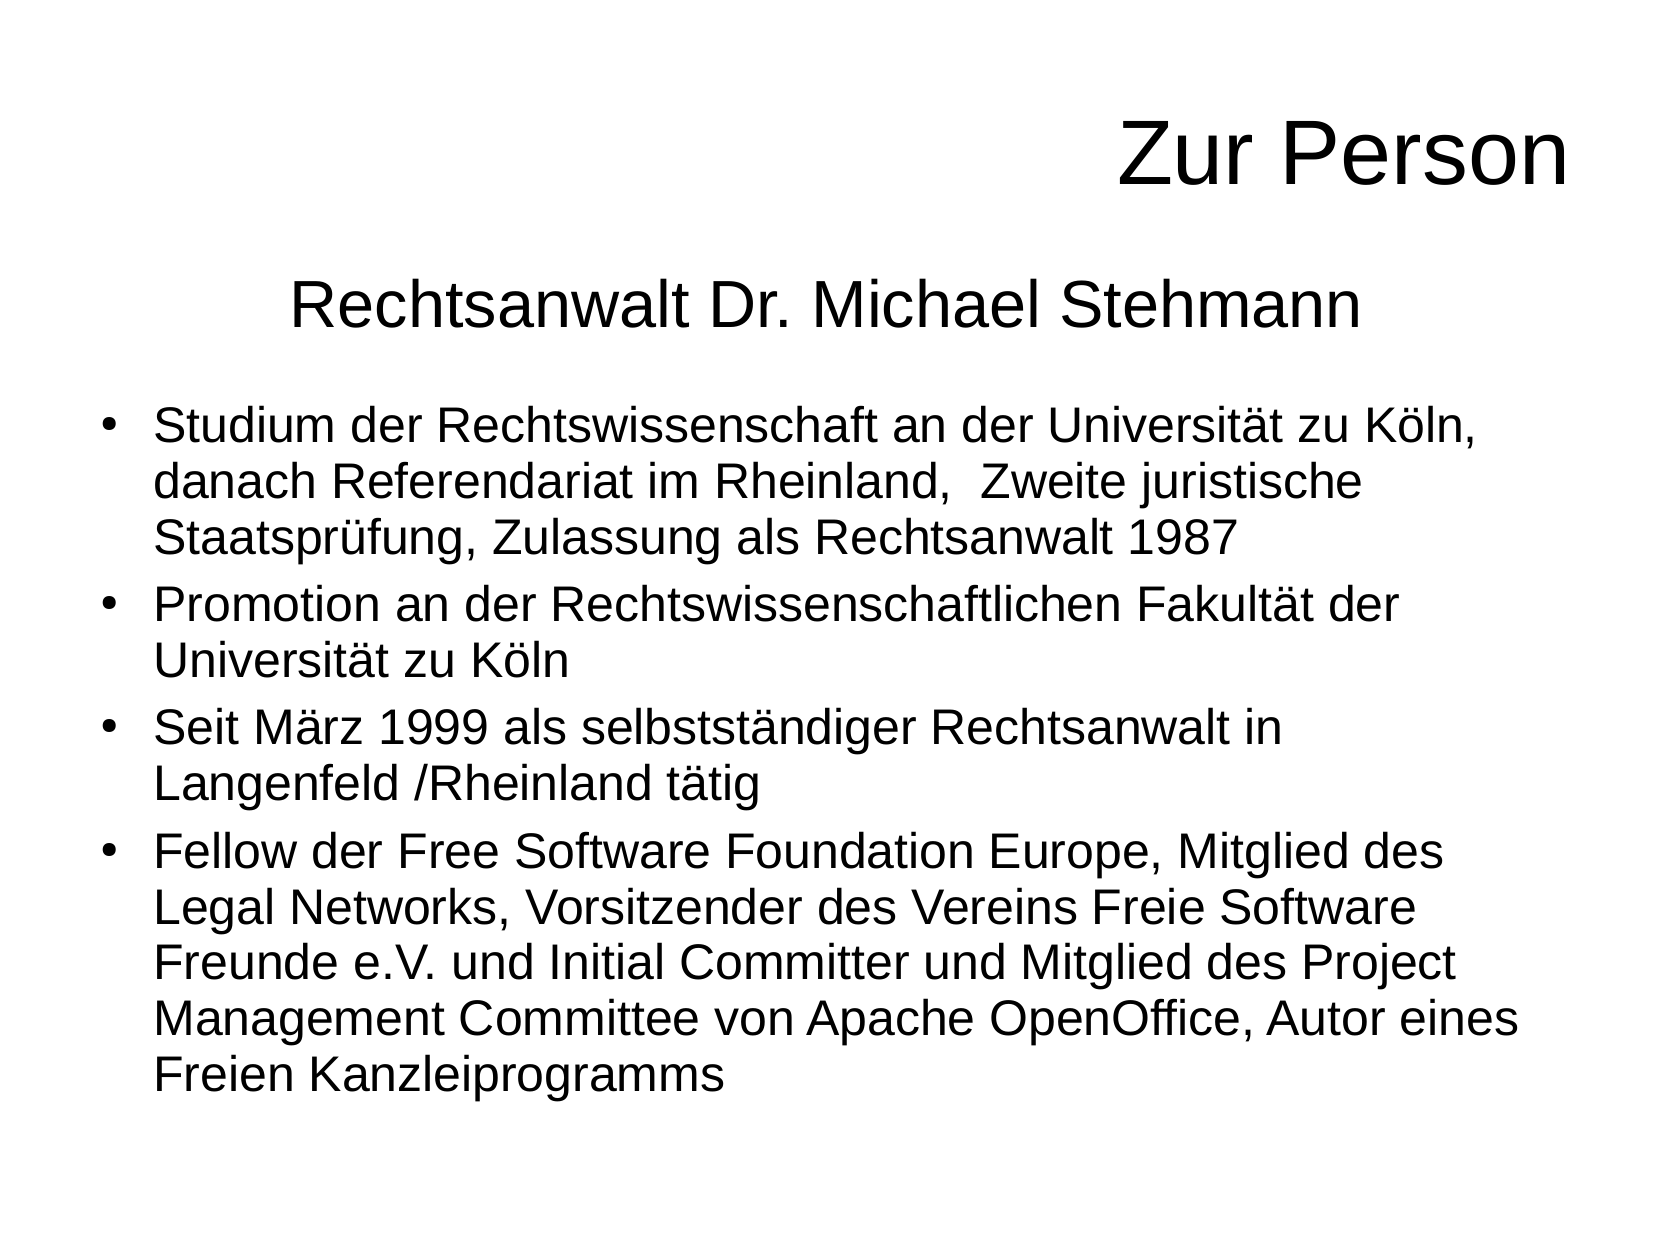

# Zur Person
Rechtsanwalt Dr. Michael Stehmann
Studium der Rechtswissenschaft an der Universität zu Köln, danach Referendariat im Rheinland, Zweite juristische Staatsprüfung, Zulassung als Rechtsanwalt 1987
Promotion an der Rechtswissenschaftlichen Fakultät der Universität zu Köln
Seit März 1999 als selbstständiger Rechtsanwalt in Langenfeld /Rheinland tätig
Fellow der Free Software Foundation Europe, Mitglied des Legal Networks, Vorsitzender des Vereins Freie Software Freunde e.V. und Initial Committer und Mitglied des Project Management Committee von Apache OpenOffice, Autor eines Freien Kanzleiprogramms